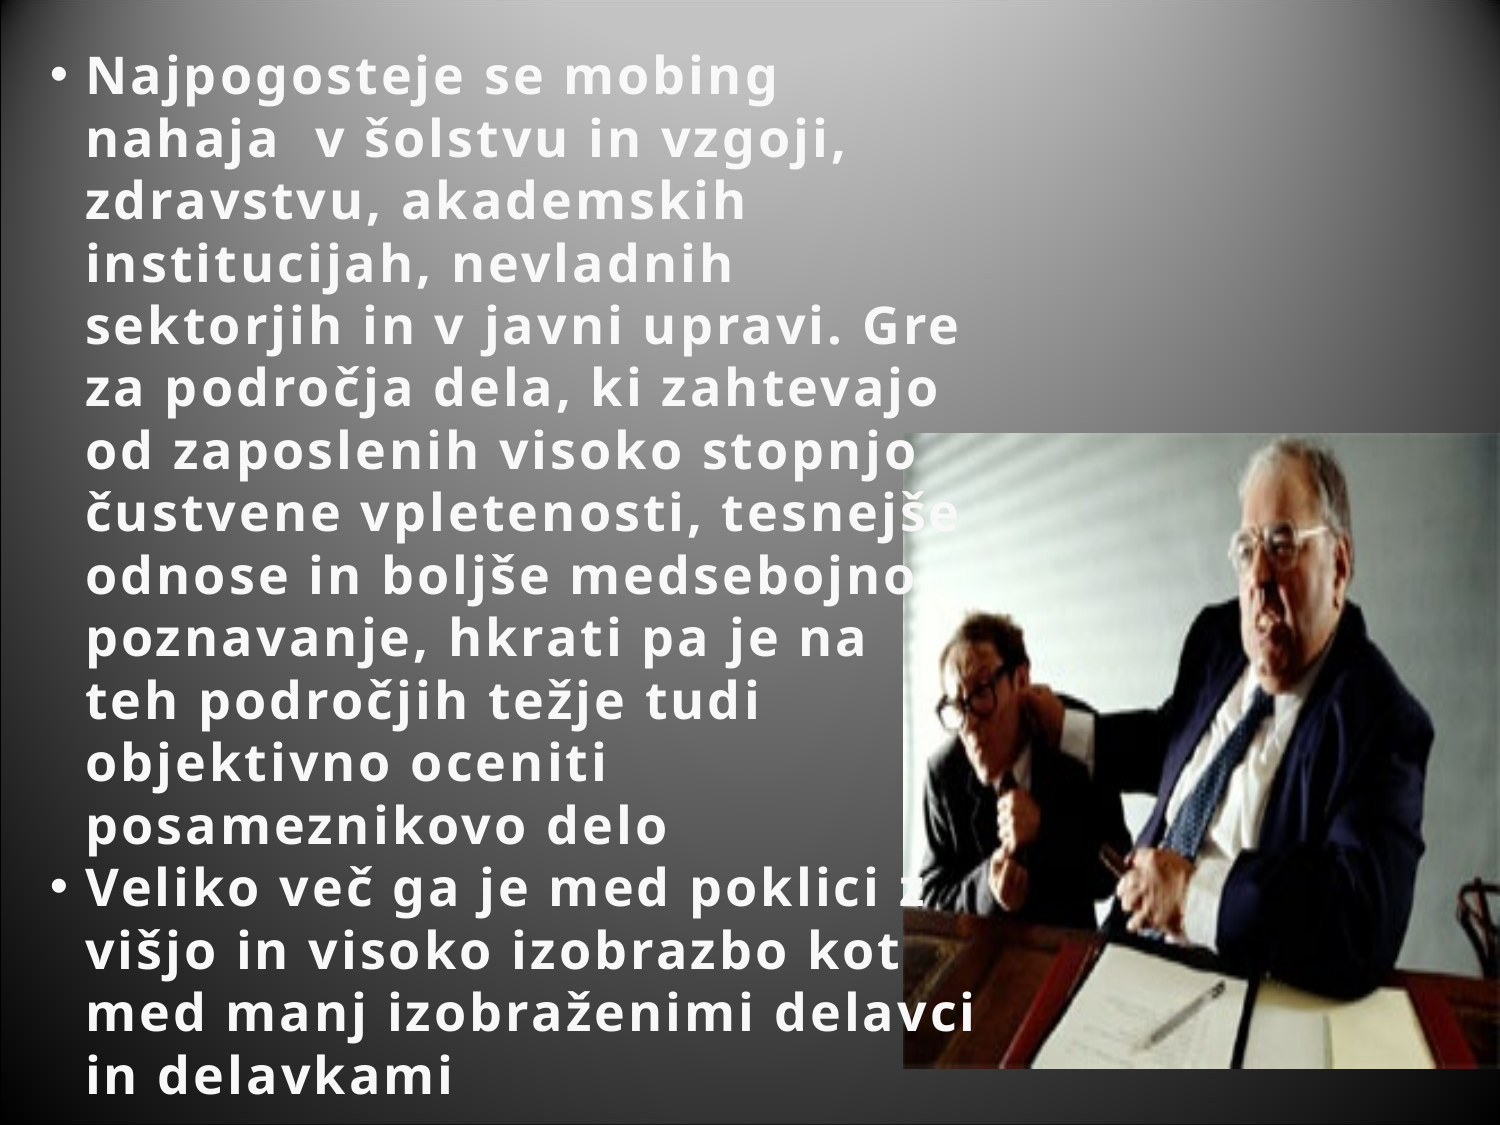

Najpogosteje se mobing nahaja v šolstvu in vzgoji, zdravstvu, akademskih institucijah, nevladnih sektorjih in v javni upravi. Gre za področja dela, ki zahtevajo od zaposlenih visoko stopnjo čustvene vpletenosti, tesnejše odnose in boljše medsebojno poznavanje, hkrati pa je na teh področjih težje tudi objektivno oceniti posameznikovo delo
Veliko več ga je med poklici z višjo in visoko izobrazbo kot med manj izobraženimi delavci in delavkami